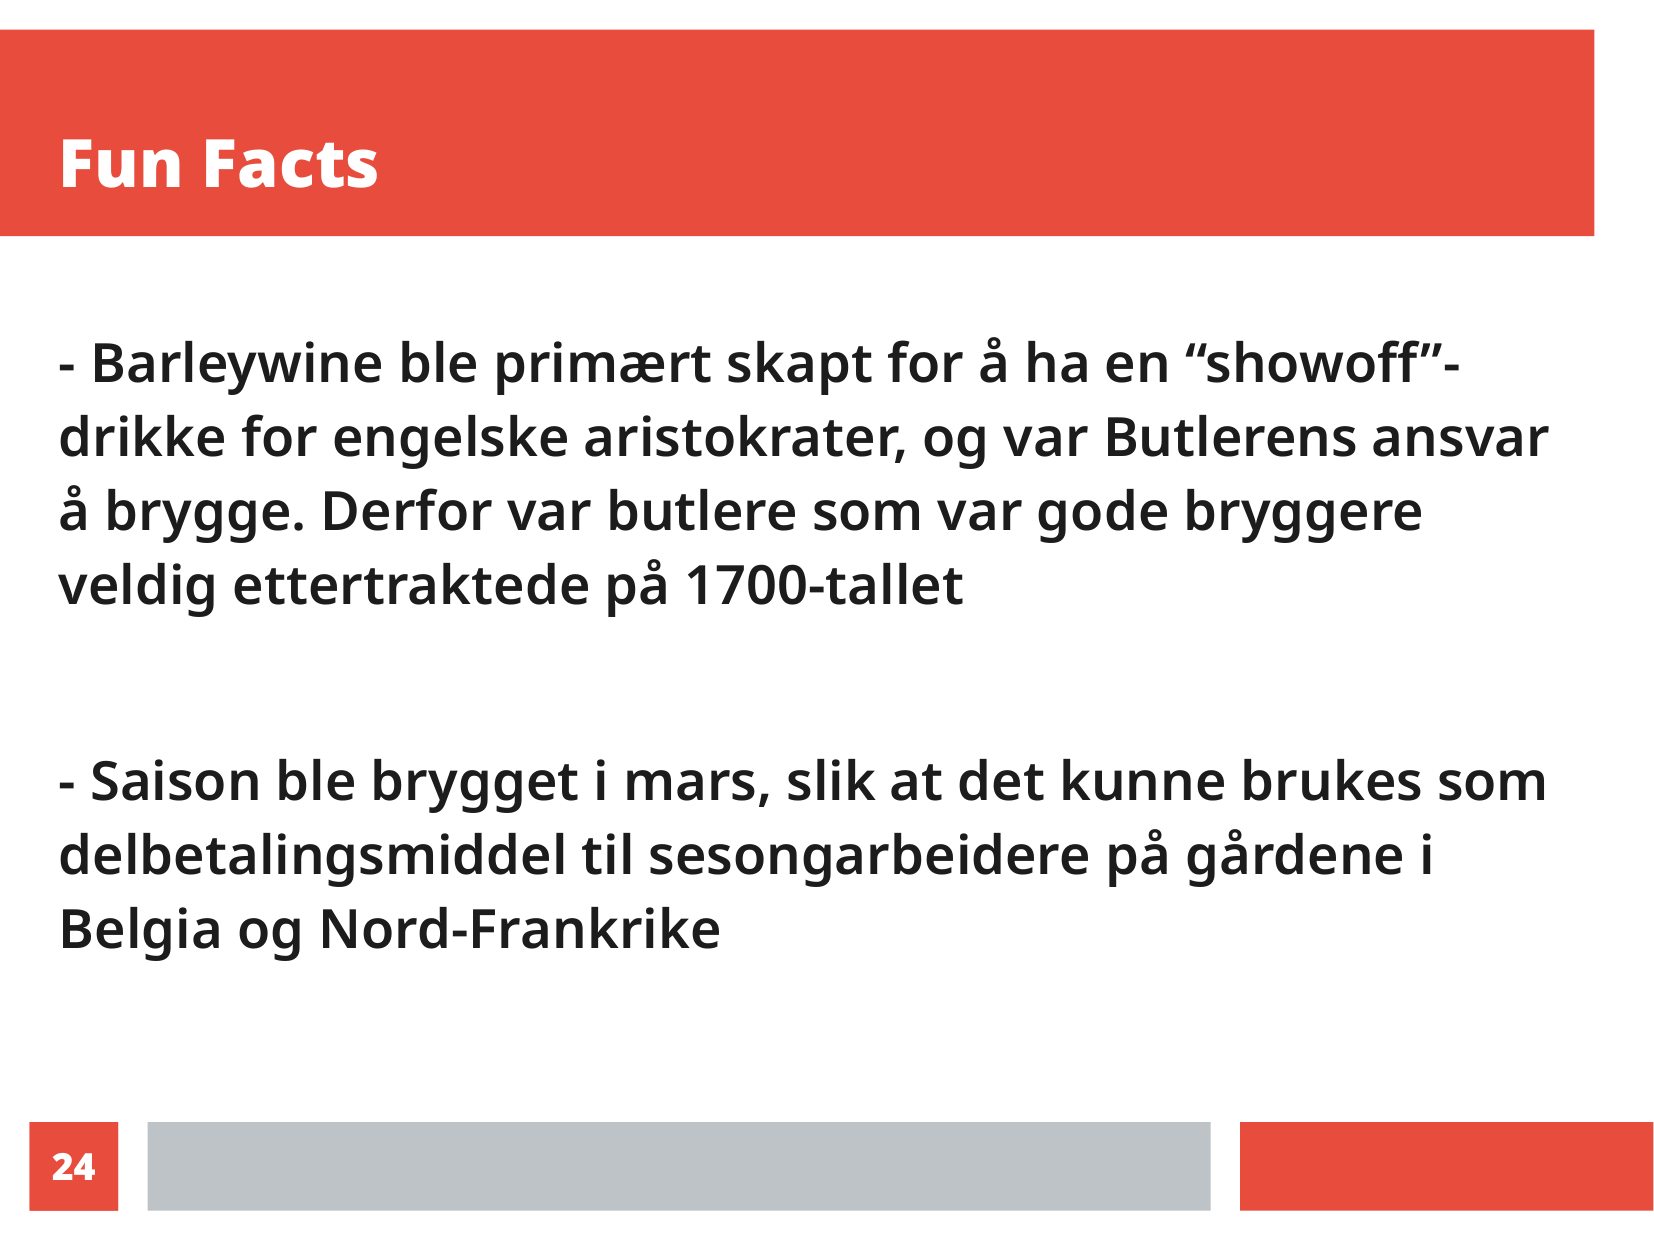

# Fun Facts
- Barleywine ble primært skapt for å ha en “showoff”-drikke for engelske aristokrater, og var Butlerens ansvar å brygge. Derfor var butlere som var gode bryggere veldig ettertraktede på 1700-tallet
- Saison ble brygget i mars, slik at det kunne brukes som delbetalingsmiddel til sesongarbeidere på gårdene i Belgia og Nord-Frankrike
24